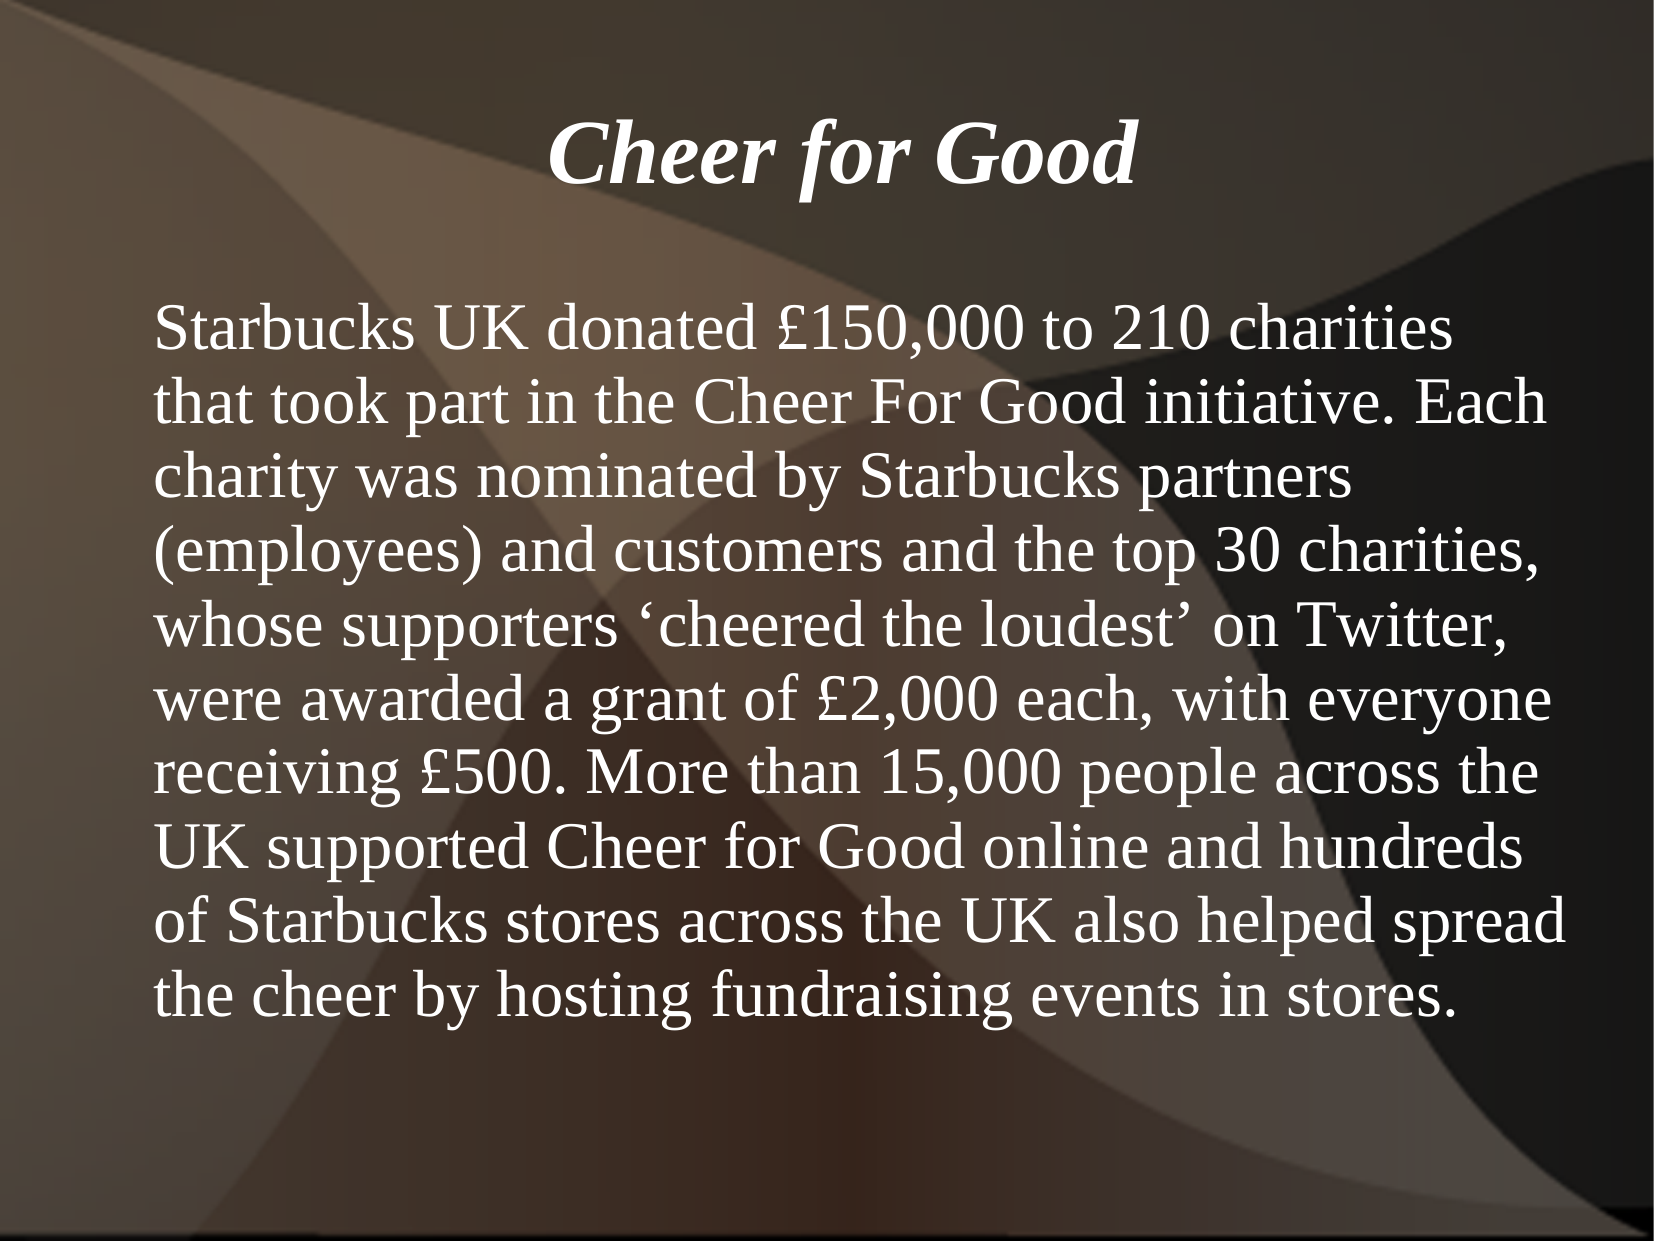

# Cheer for Good
Starbucks UK donated £150,000 to 210 charities that took part in the Cheer For Good initiative. Each charity was nominated by Starbucks partners (employees) and customers and the top 30 charities, whose supporters ‘cheered the loudest’ on Twitter, were awarded a grant of £2,000 each, with everyone receiving £500. More than 15,000 people across the UK supported Cheer for Good online and hundreds of Starbucks stores across the UK also helped spread the cheer by hosting fundraising events in stores.